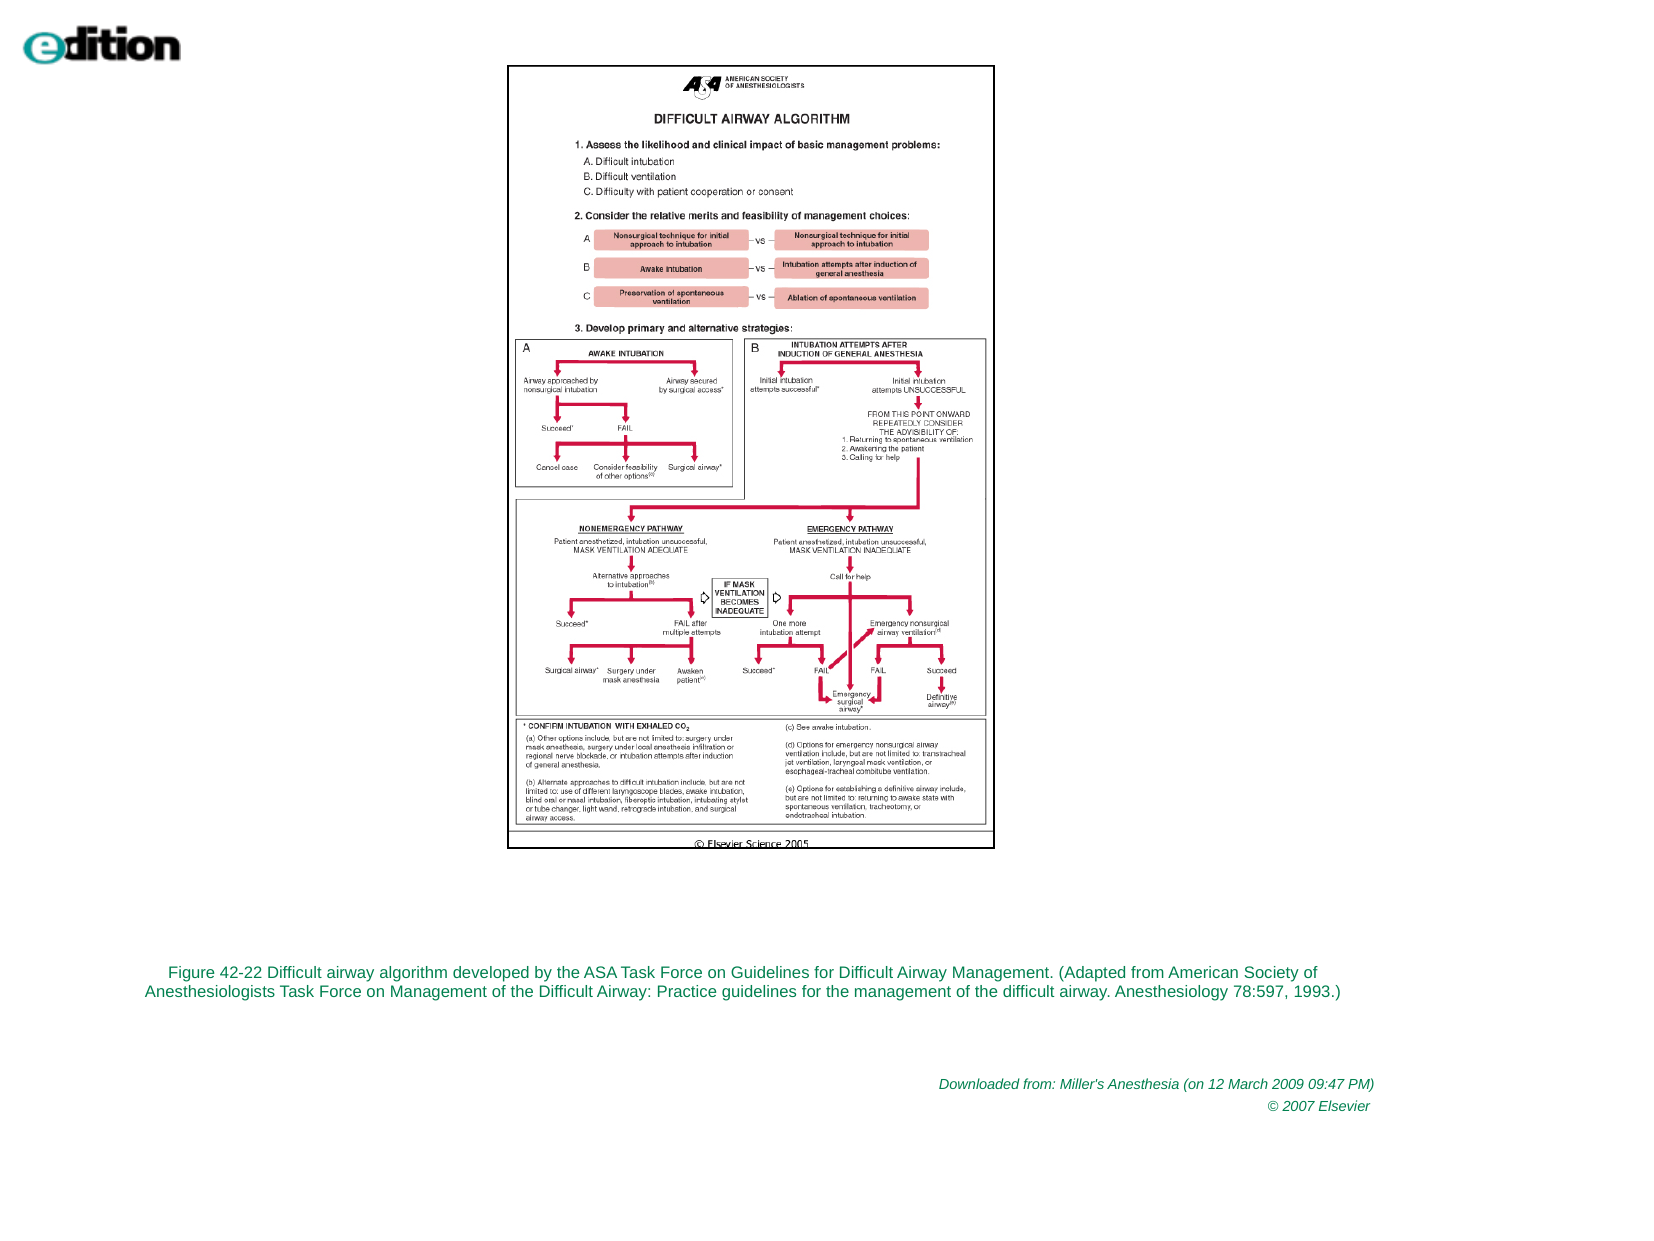

Figure 42-22 Difficult airway algorithm developed by the ASA Task Force on Guidelines for Difficult Airway Management. (Adapted from American Society of Anesthesiologists Task Force on Management of the Difficult Airway: Practice guidelines for the management of the difficult airway. Anesthesiology 78:597, 1993.)
Downloaded from: Miller's Anesthesia (on 12 March 2009 09:47 PM)
© 2007 Elsevier